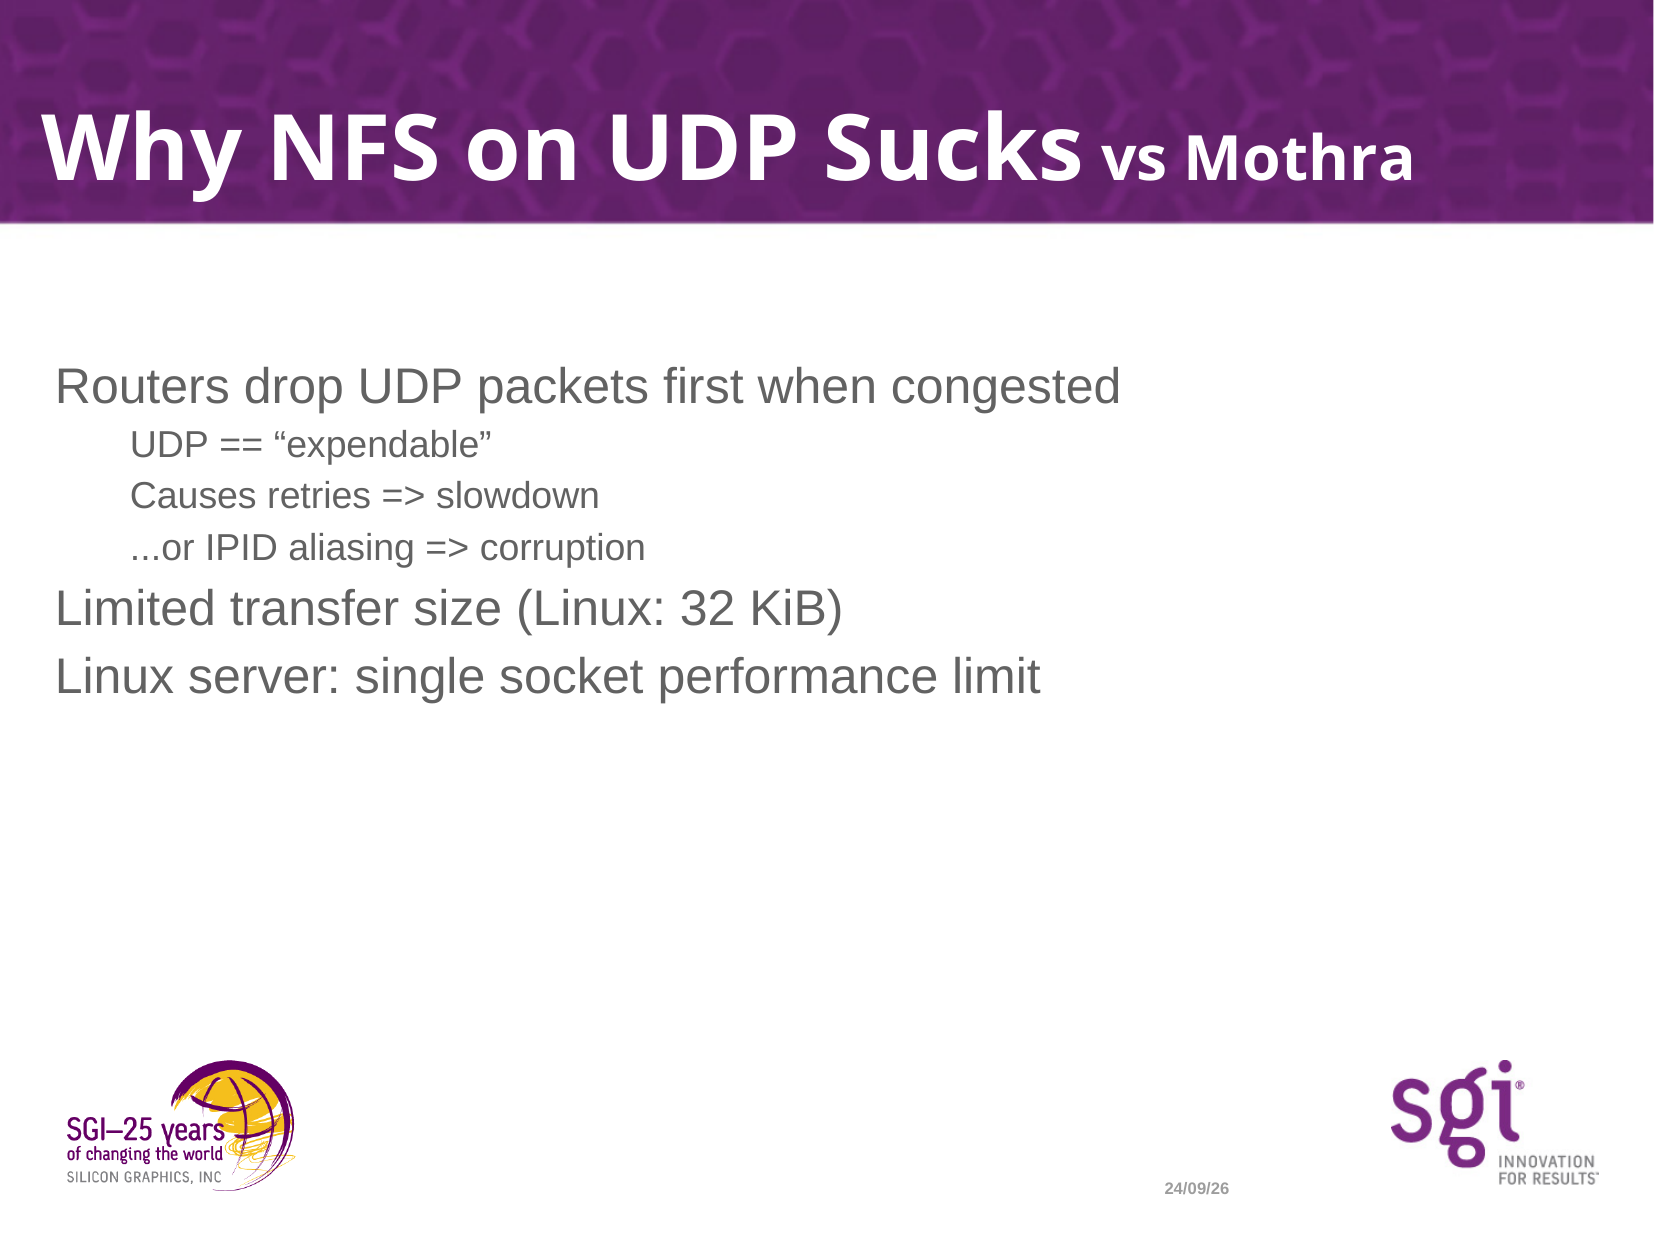

# Why NFS on UDP Sucks vs Mothra
Routers drop UDP packets first when congested
UDP == “expendable”
Causes retries => slowdown
...or IPID aliasing => corruption
Limited transfer size (Linux: 32 KiB)
Linux server: single socket performance limit